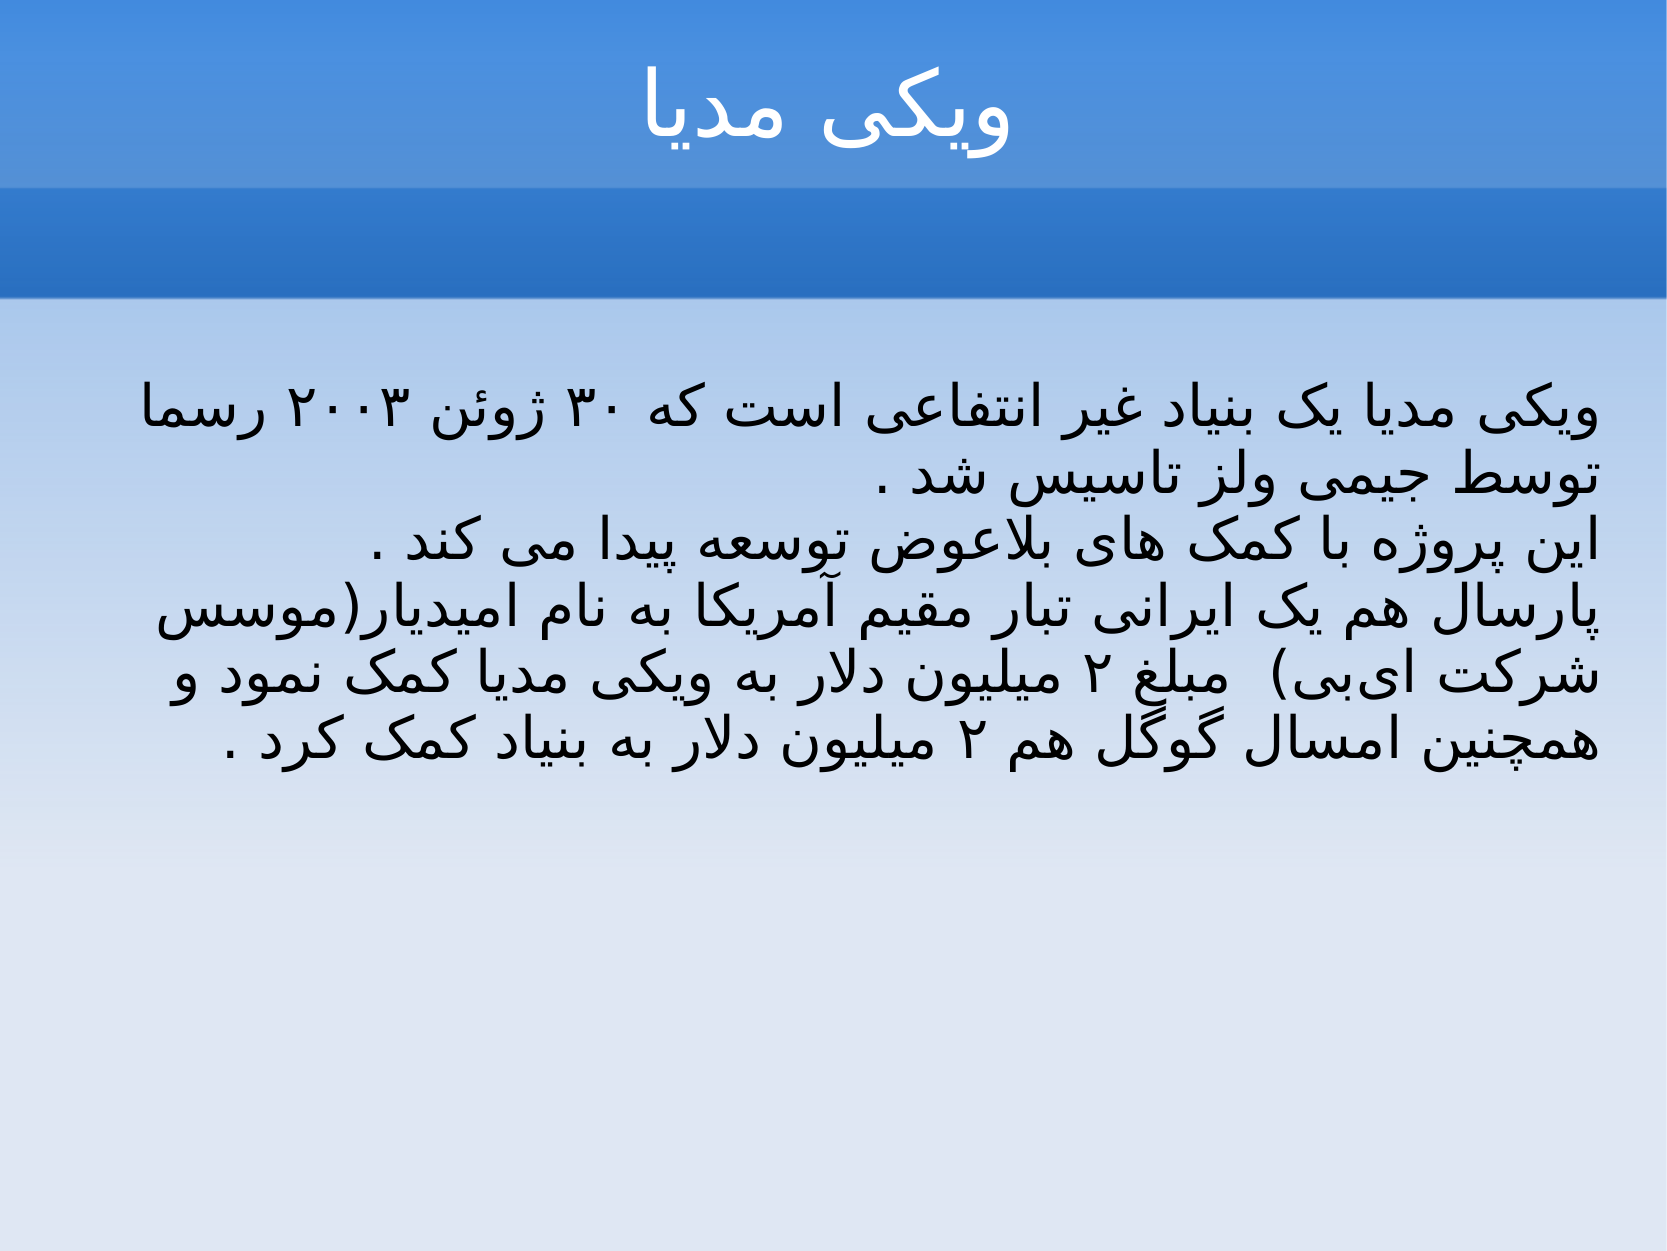

# ویکی مدیا
ویکی مدیا یک بنیاد غیر انتفاعی است که ۳۰ ژوئن ۲۰۰۳ رسما توسط جیمی ولز تاسیس شد .
این پروژه با کمک های بلاعوض توسعه پیدا می کند .
پارسال هم یک ایرانی تبار مقیم آمریکا به نام امیدیار(موسس شرکت ای‌بی)  مبلغ ۲ میلیون دلار به ویکی مدیا کمک نمود و همچنین امسال گوگل هم ۲ میلیون دلار به بنیاد کمک کرد .